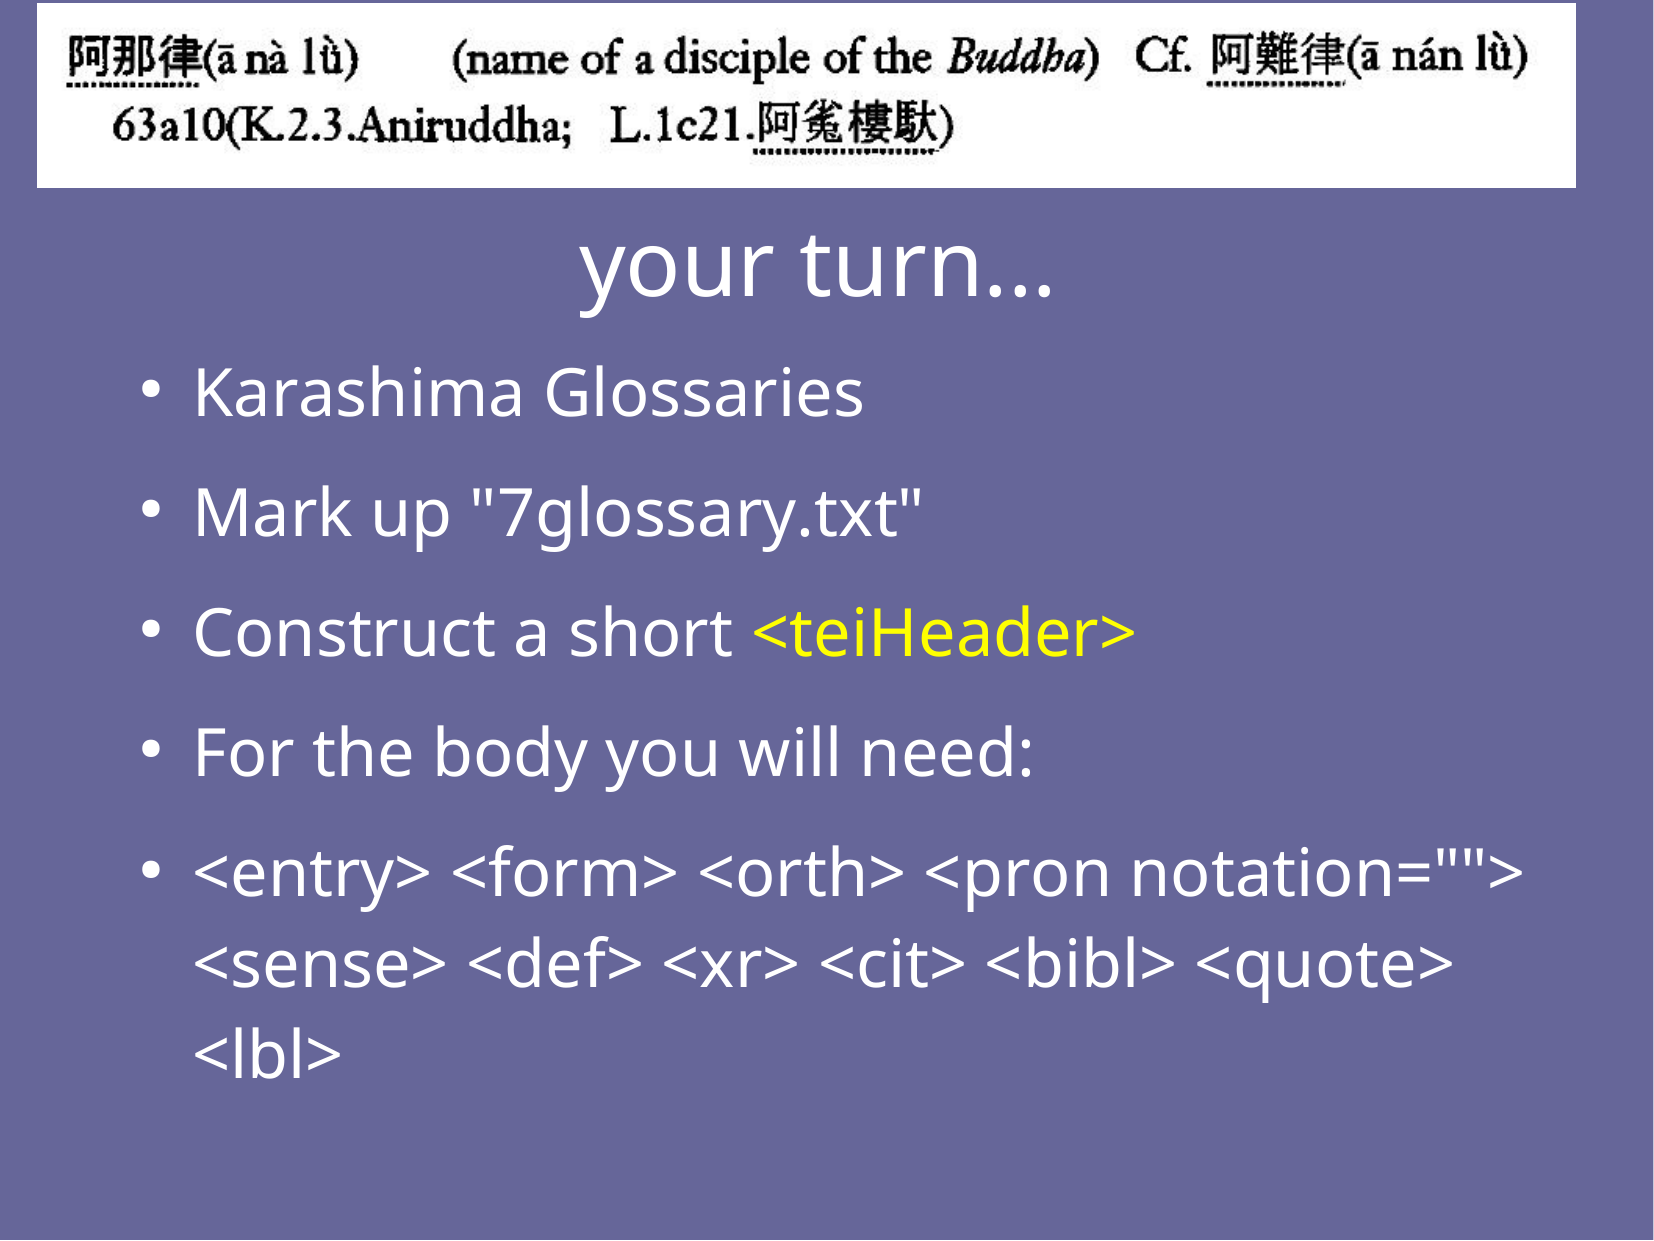

# your turn...
Karashima Glossaries
Mark up "7glossary.txt"
Construct a short <teiHeader>
For the body you will need:
<entry> <form> <orth> <pron notation=""> <sense> <def> <xr> <cit> <bibl> <quote> <lbl>